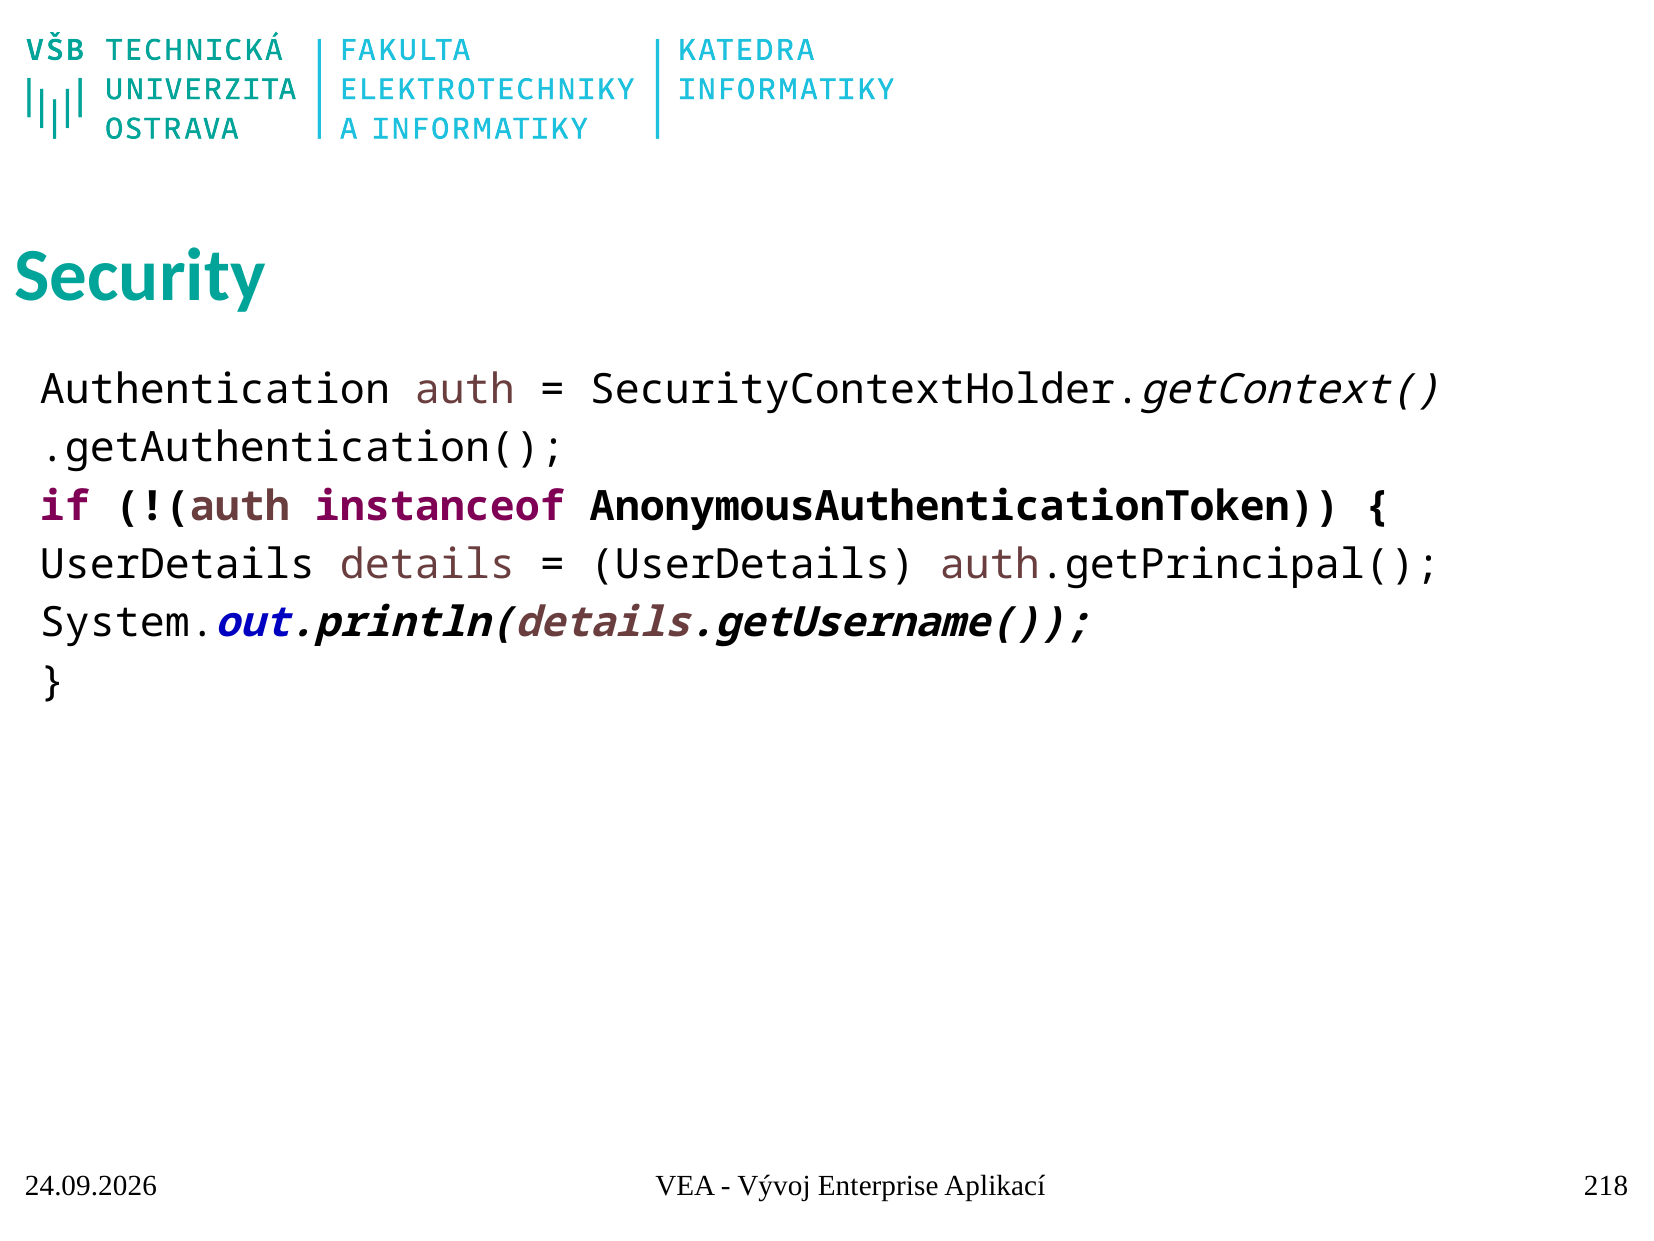

Security
# Authentication auth = SecurityContextHolder.getContext()
.getAuthentication();
if (!(auth instanceof AnonymousAuthenticationToken)) {
UserDetails details = (UserDetails) auth.getPrincipal();
System.out.println(details.getUsername());
}
VEA - Vývoj Enterprise Aplikací
218